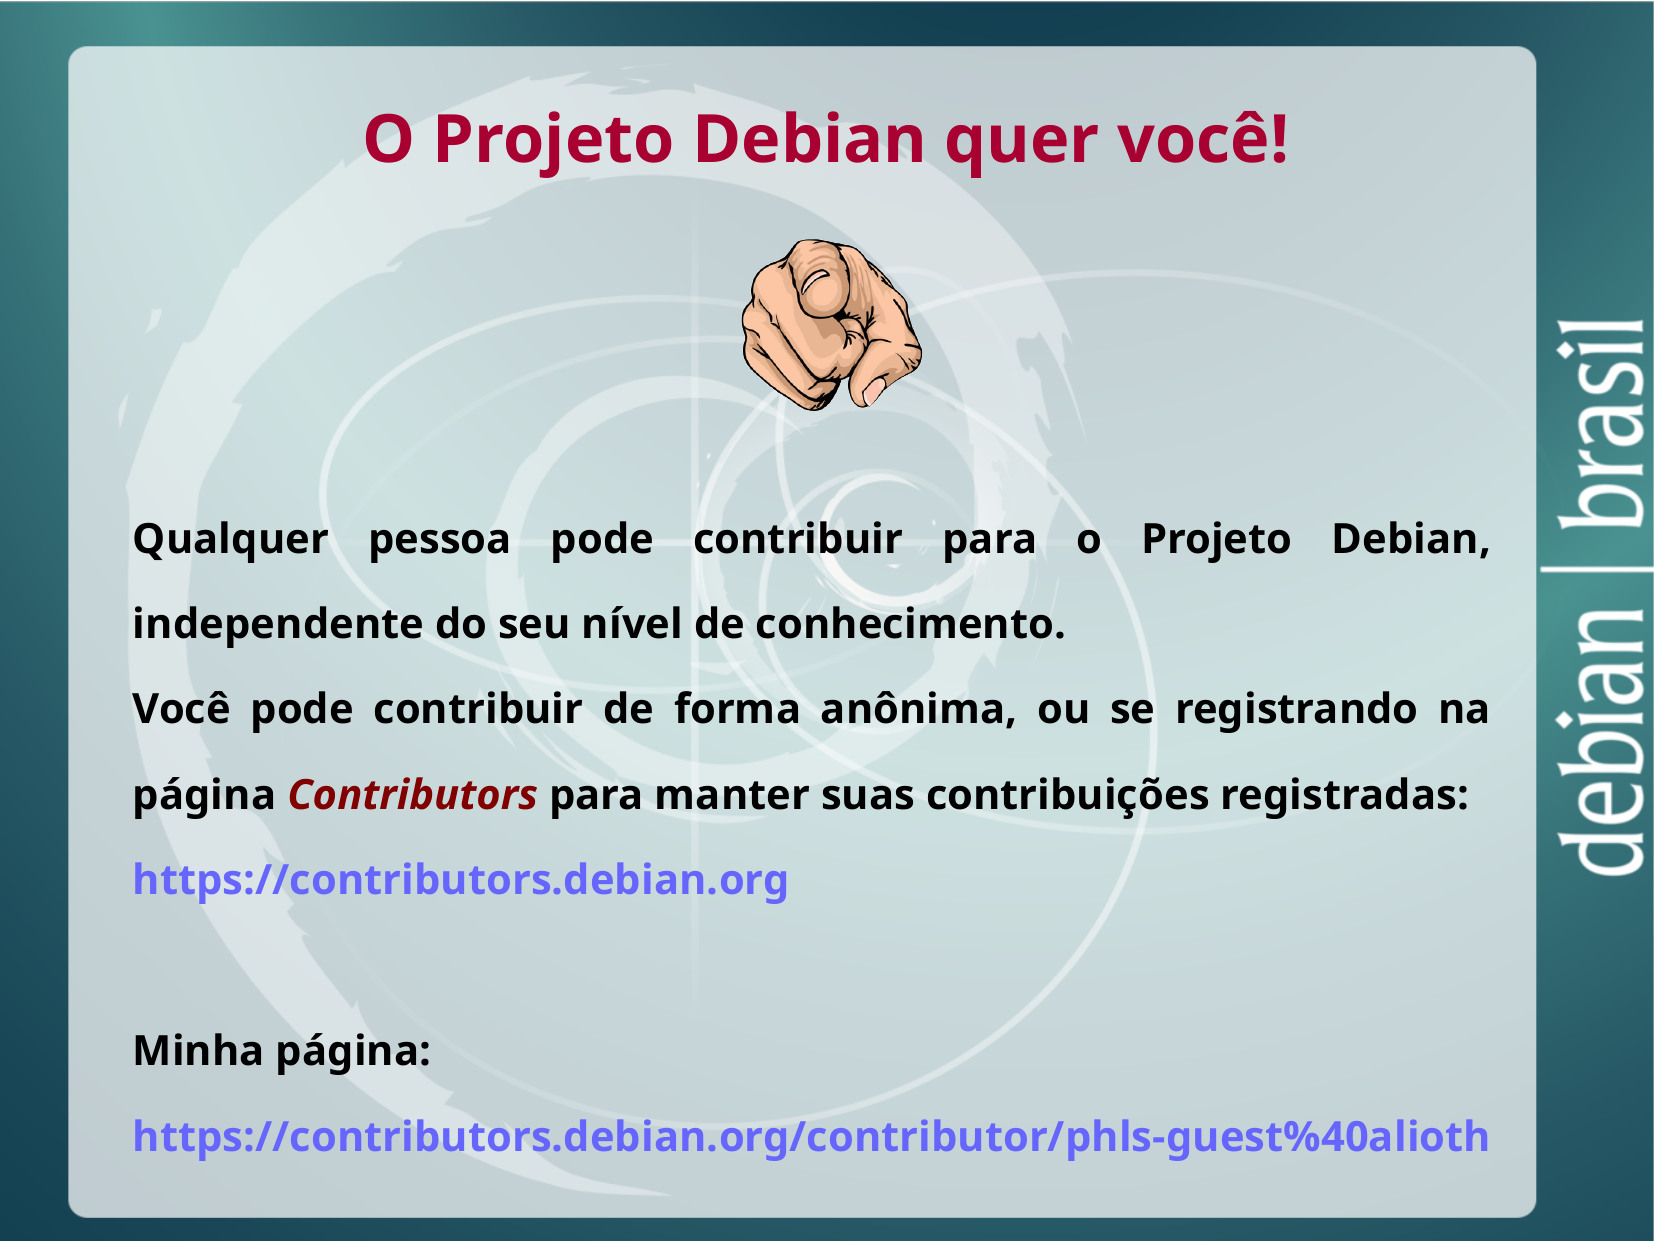

O Projeto Debian quer você!
Qualquer pessoa pode contribuir para o Projeto Debian, independente do seu nível de conhecimento.
Você pode contribuir de forma anônima, ou se registrando na página Contributors para manter suas contribuições registradas:
https://contributors.debian.org
Minha página:
https://contributors.debian.org/contributor/phls-guest%40alioth